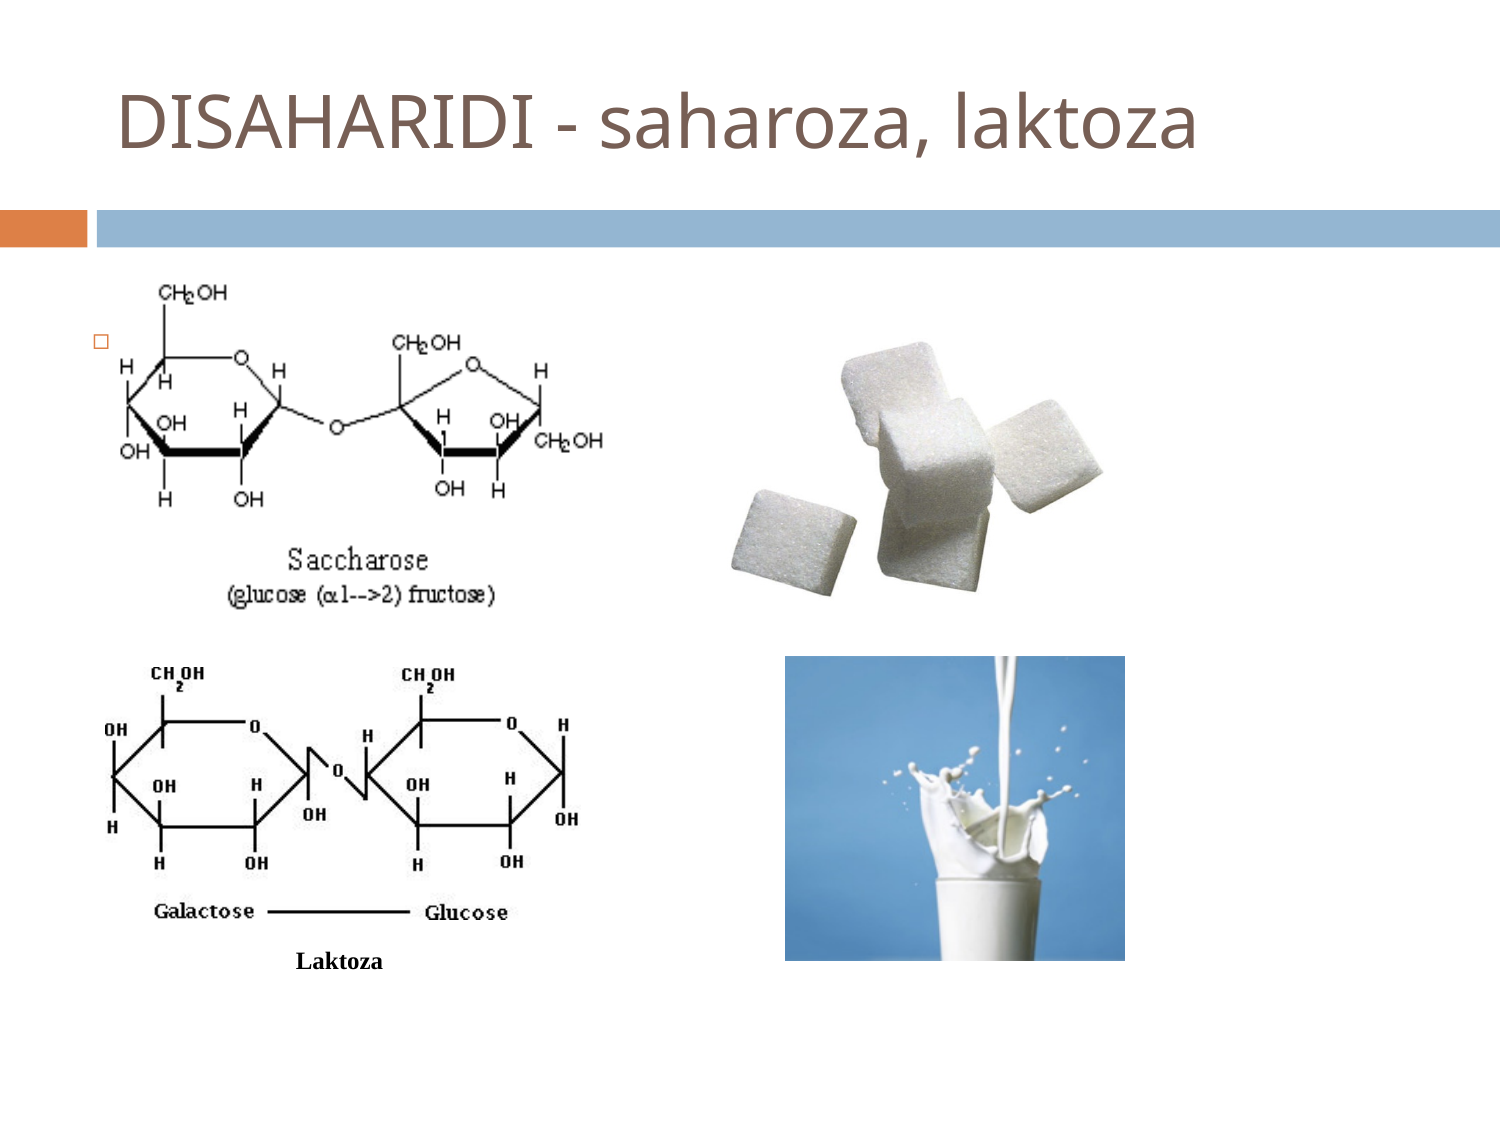

# DISAHARIDI - saharoza, laktoza
Click to edit Master text styles
Second level
Third level
Fourth level
Fifth level
Saharoza
Laktoza